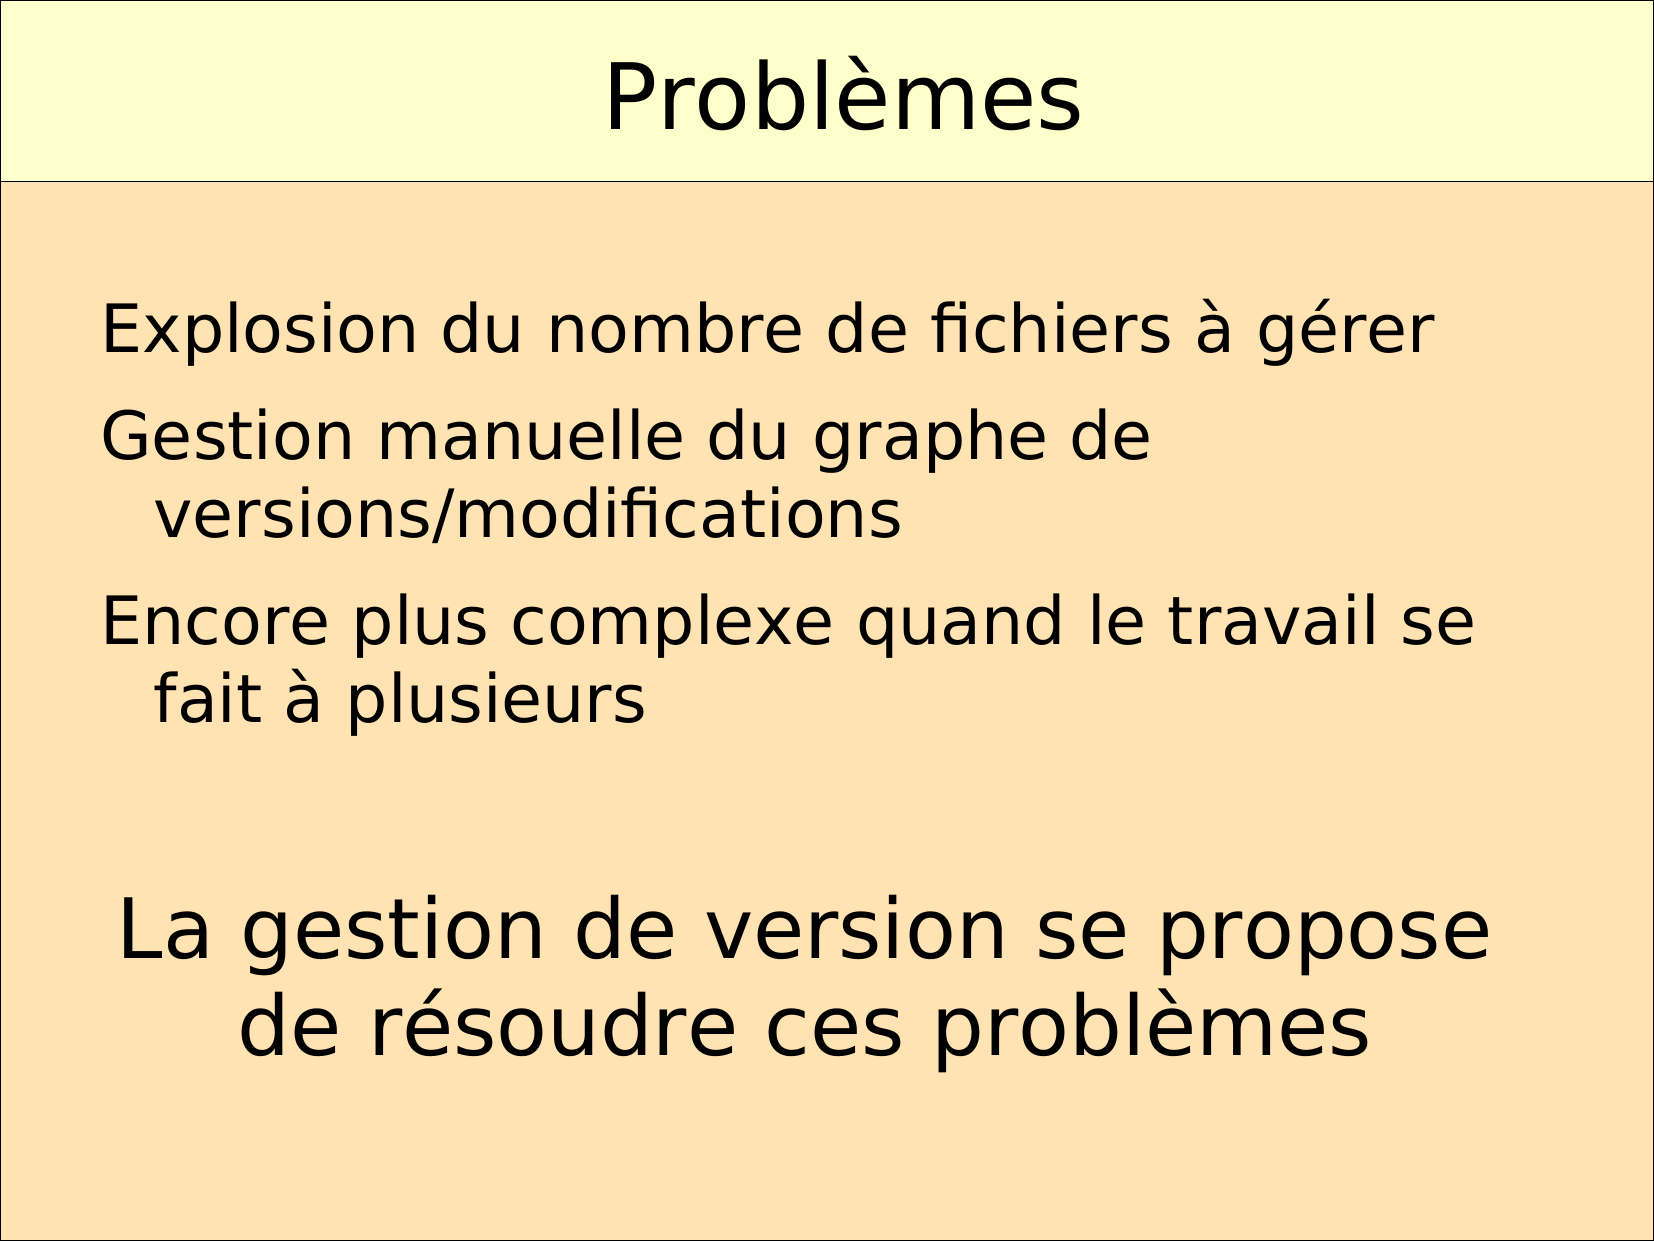

# Problèmes
Explosion du nombre de fichiers à gérer
Gestion manuelle du graphe de versions/modifications
Encore plus complexe quand le travail se fait à plusieurs
La gestion de version se propose de résoudre ces problèmes